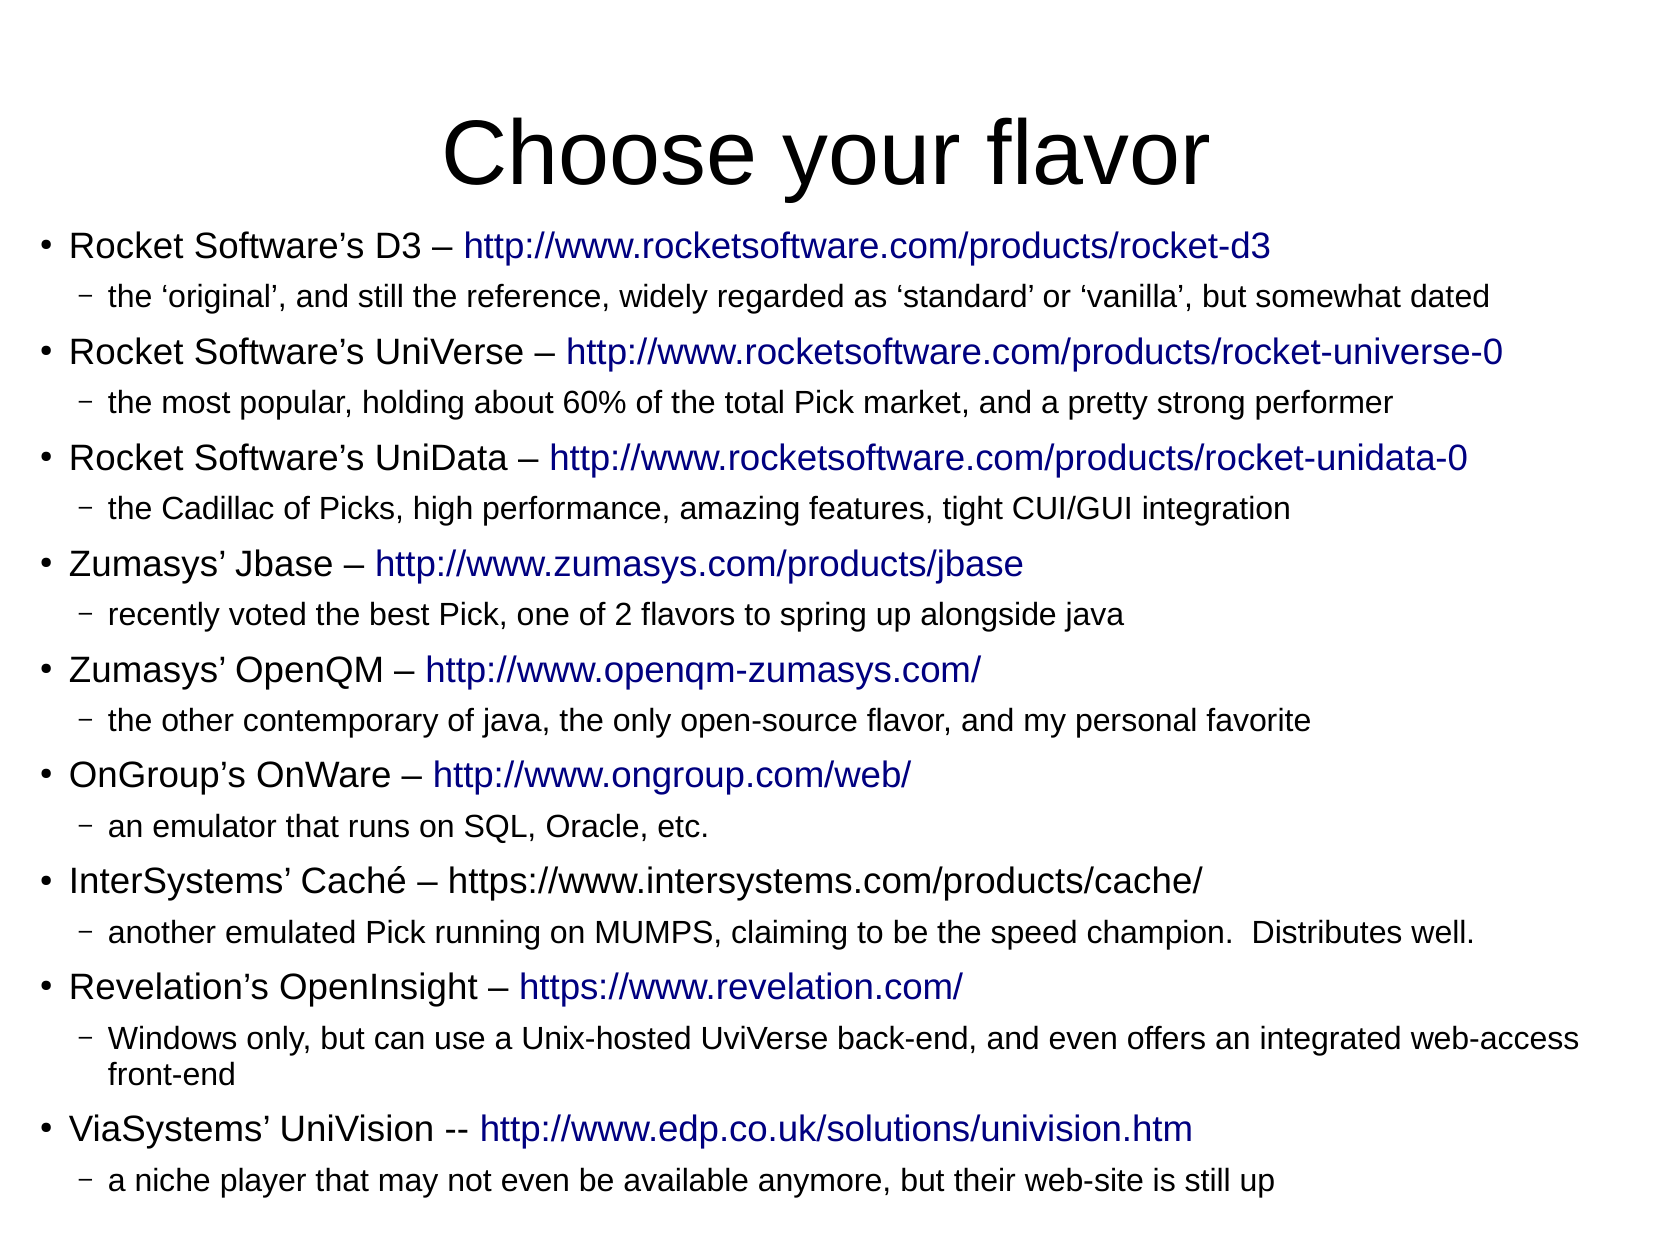

# Choose your flavor
Rocket Software’s D3 – http://www.rocketsoftware.com/products/rocket-d3
the ‘original’, and still the reference, widely regarded as ‘standard’ or ‘vanilla’, but somewhat dated
Rocket Software’s UniVerse – http://www.rocketsoftware.com/products/rocket-universe-0
the most popular, holding about 60% of the total Pick market, and a pretty strong performer
Rocket Software’s UniData – http://www.rocketsoftware.com/products/rocket-unidata-0
the Cadillac of Picks, high performance, amazing features, tight CUI/GUI integration
Zumasys’ Jbase – http://www.zumasys.com/products/jbase
recently voted the best Pick, one of 2 flavors to spring up alongside java
Zumasys’ OpenQM – http://www.openqm-zumasys.com/
the other contemporary of java, the only open-source flavor, and my personal favorite
OnGroup’s OnWare – http://www.ongroup.com/web/
an emulator that runs on SQL, Oracle, etc.
InterSystems’ Caché – https://www.intersystems.com/products/cache/
another emulated Pick running on MUMPS, claiming to be the speed champion. Distributes well.
Revelation’s OpenInsight – https://www.revelation.com/
Windows only, but can use a Unix-hosted UviVerse back-end, and even offers an integrated web-access front-end
ViaSystems’ UniVision -- http://www.edp.co.uk/solutions/univision.htm
a niche player that may not even be available anymore, but their web-site is still up